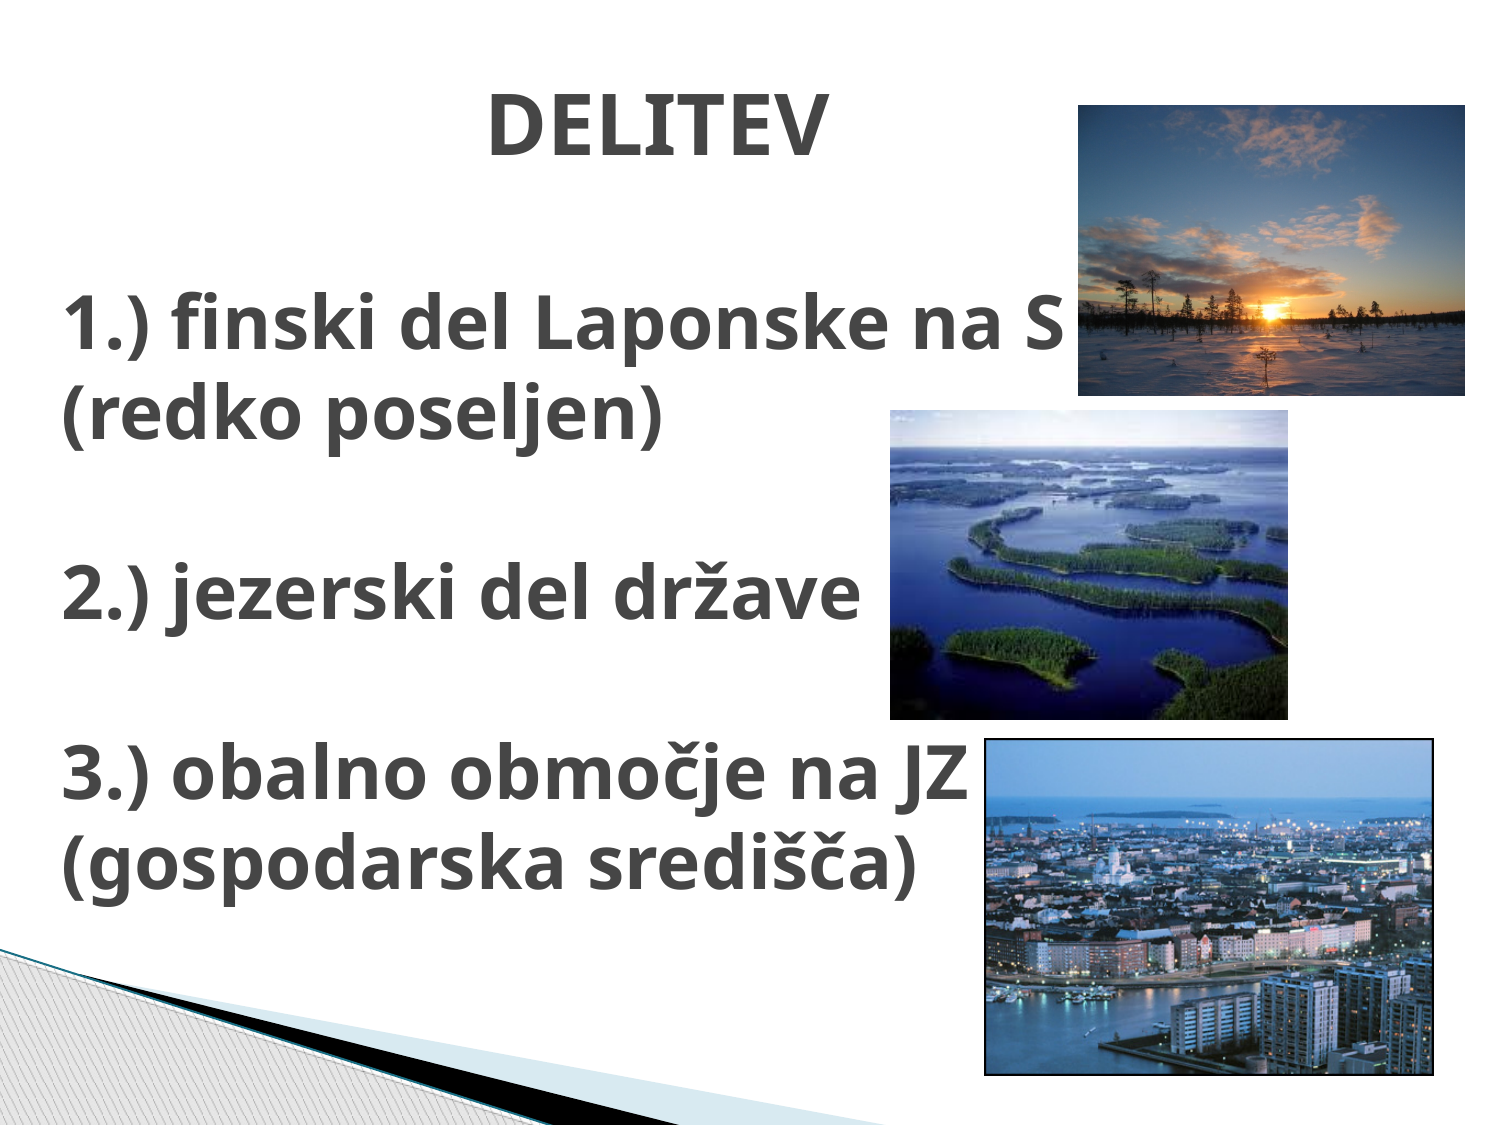

# DELITEV 1.) finski del Laponske na S (redko poseljen) 2.) jezerski del države 3.) obalno območje na JZ (gospodarska središča)